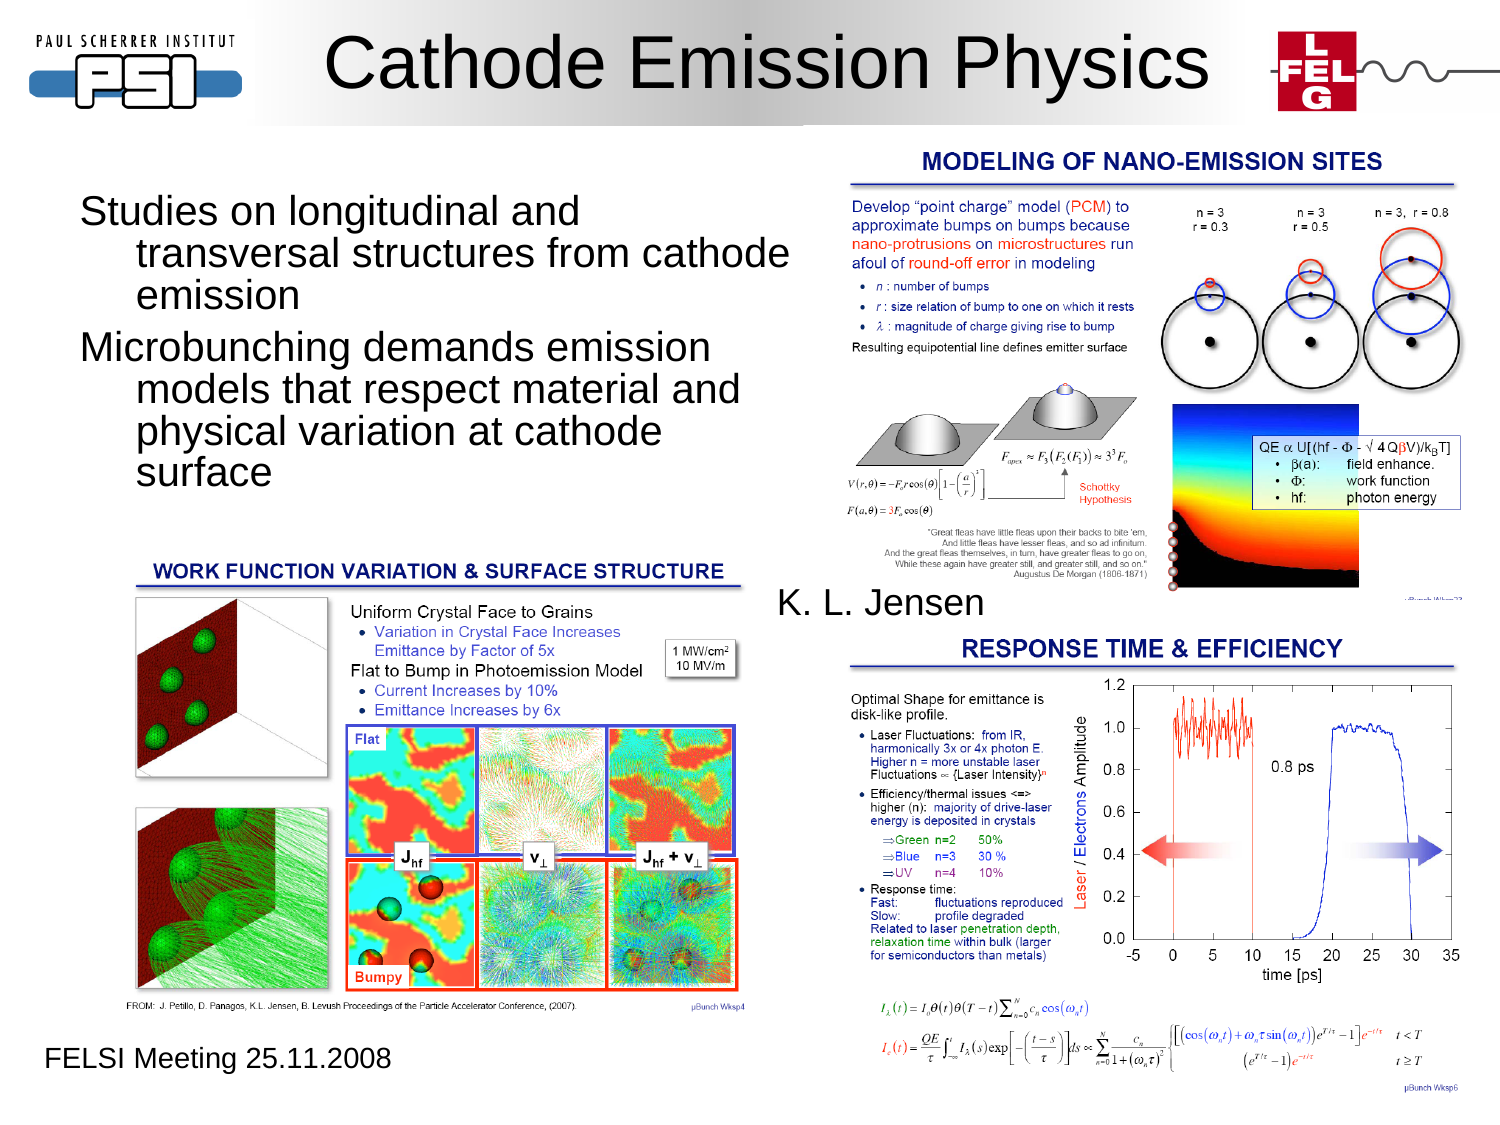

# Cathode Emission Physics
Studies on longitudinal and transversal structures from cathode emission
Microbunching demands emission models that respect material and physical variation at cathode surface
K. L. Jensen
FELSI Meeting 25.11.2008
Bolko Beutner